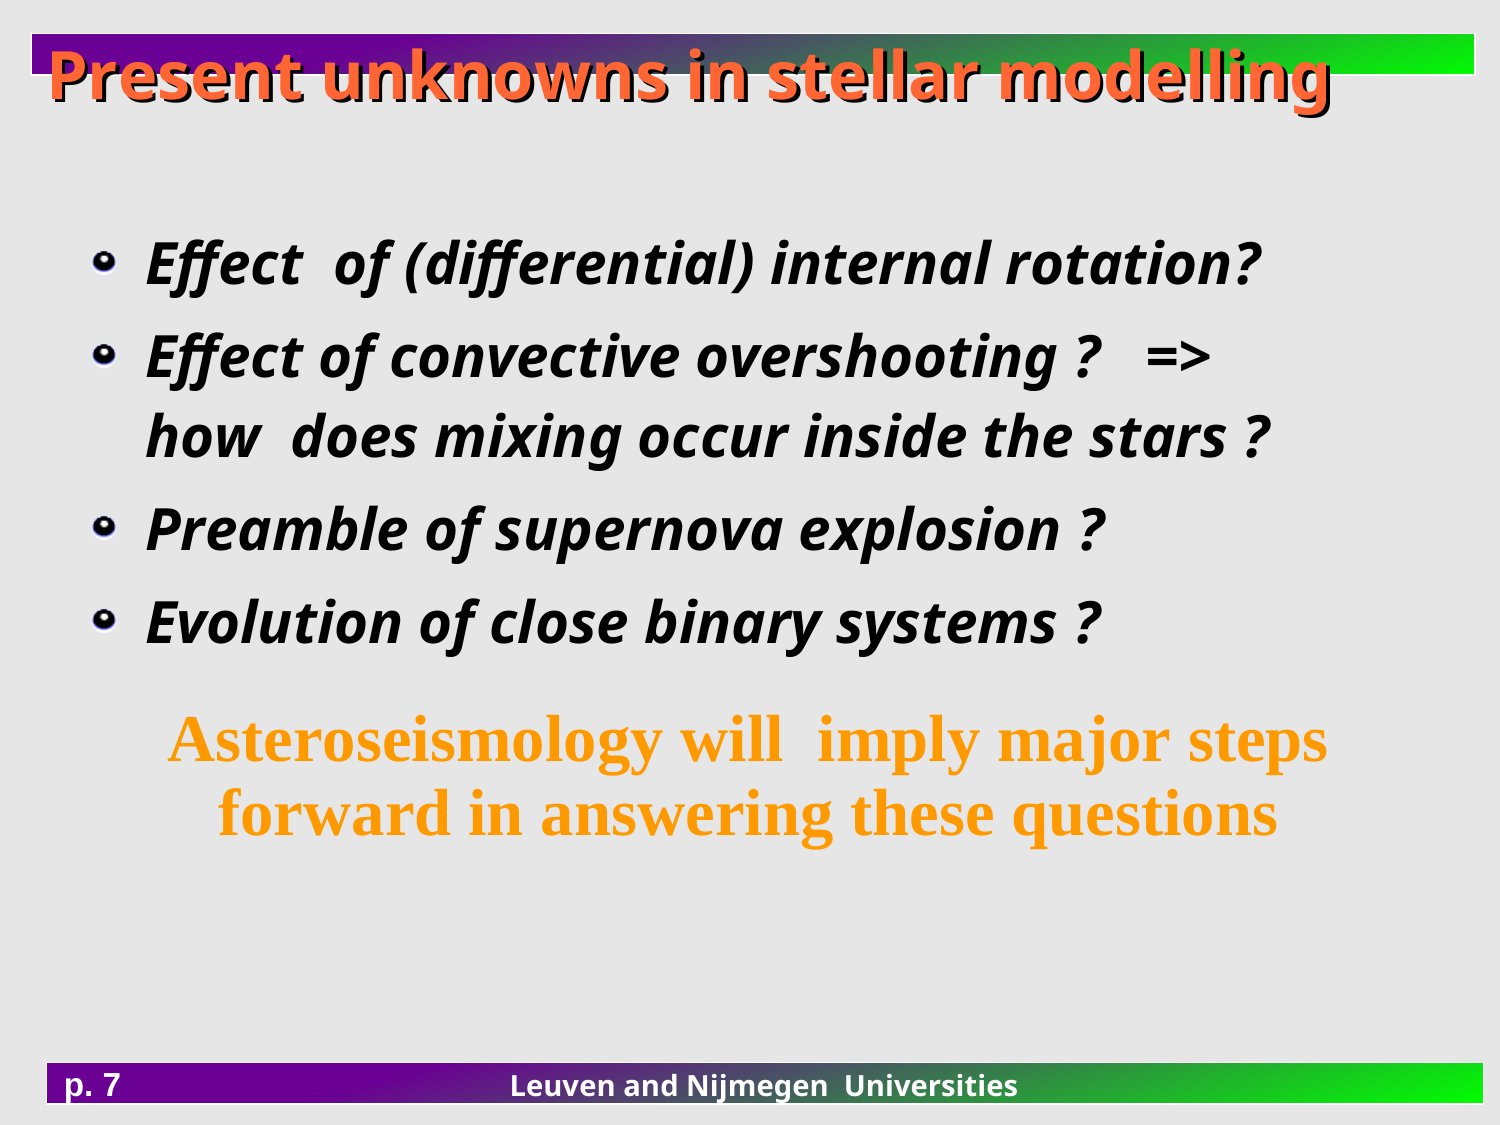

# Present unknowns in stellar modelling
Effect of (differential) internal rotation?
Effect of convective overshooting ? => how does mixing occur inside the stars ?
Preamble of supernova explosion ?
Evolution of close binary systems ?
Asteroseismology will imply major steps forward in answering these questions